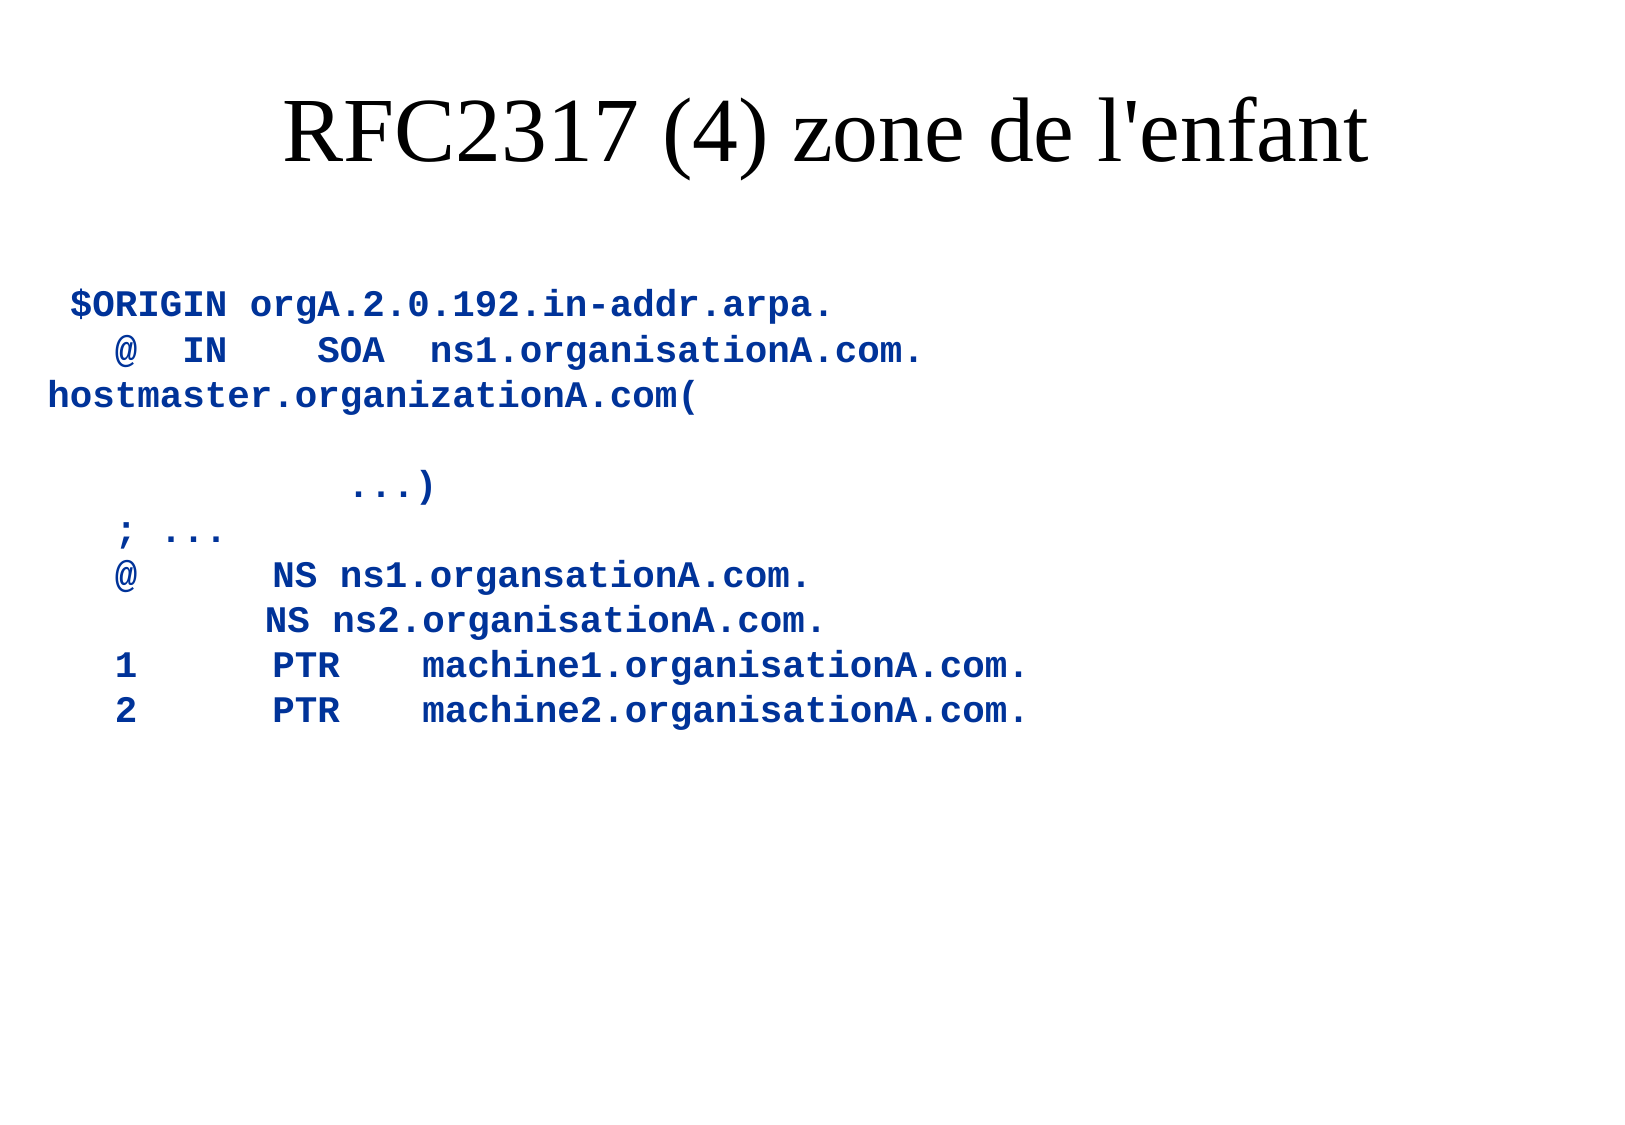

RFC2317 (4) zone de l'enfant
 $ORIGIN orgA.2.0.192.in-addr.arpa.
 @ IN SOA ns1.organisationA.com. hostmaster.organizationA.com(
 				...)
 ; ...
 @		NS ns1.organsationA.com.
		 NS ns2.organisationA.com.
 1 		PTR 	machine1.organisationA.com.
 2		PTR 	machine2.organisationA.com.